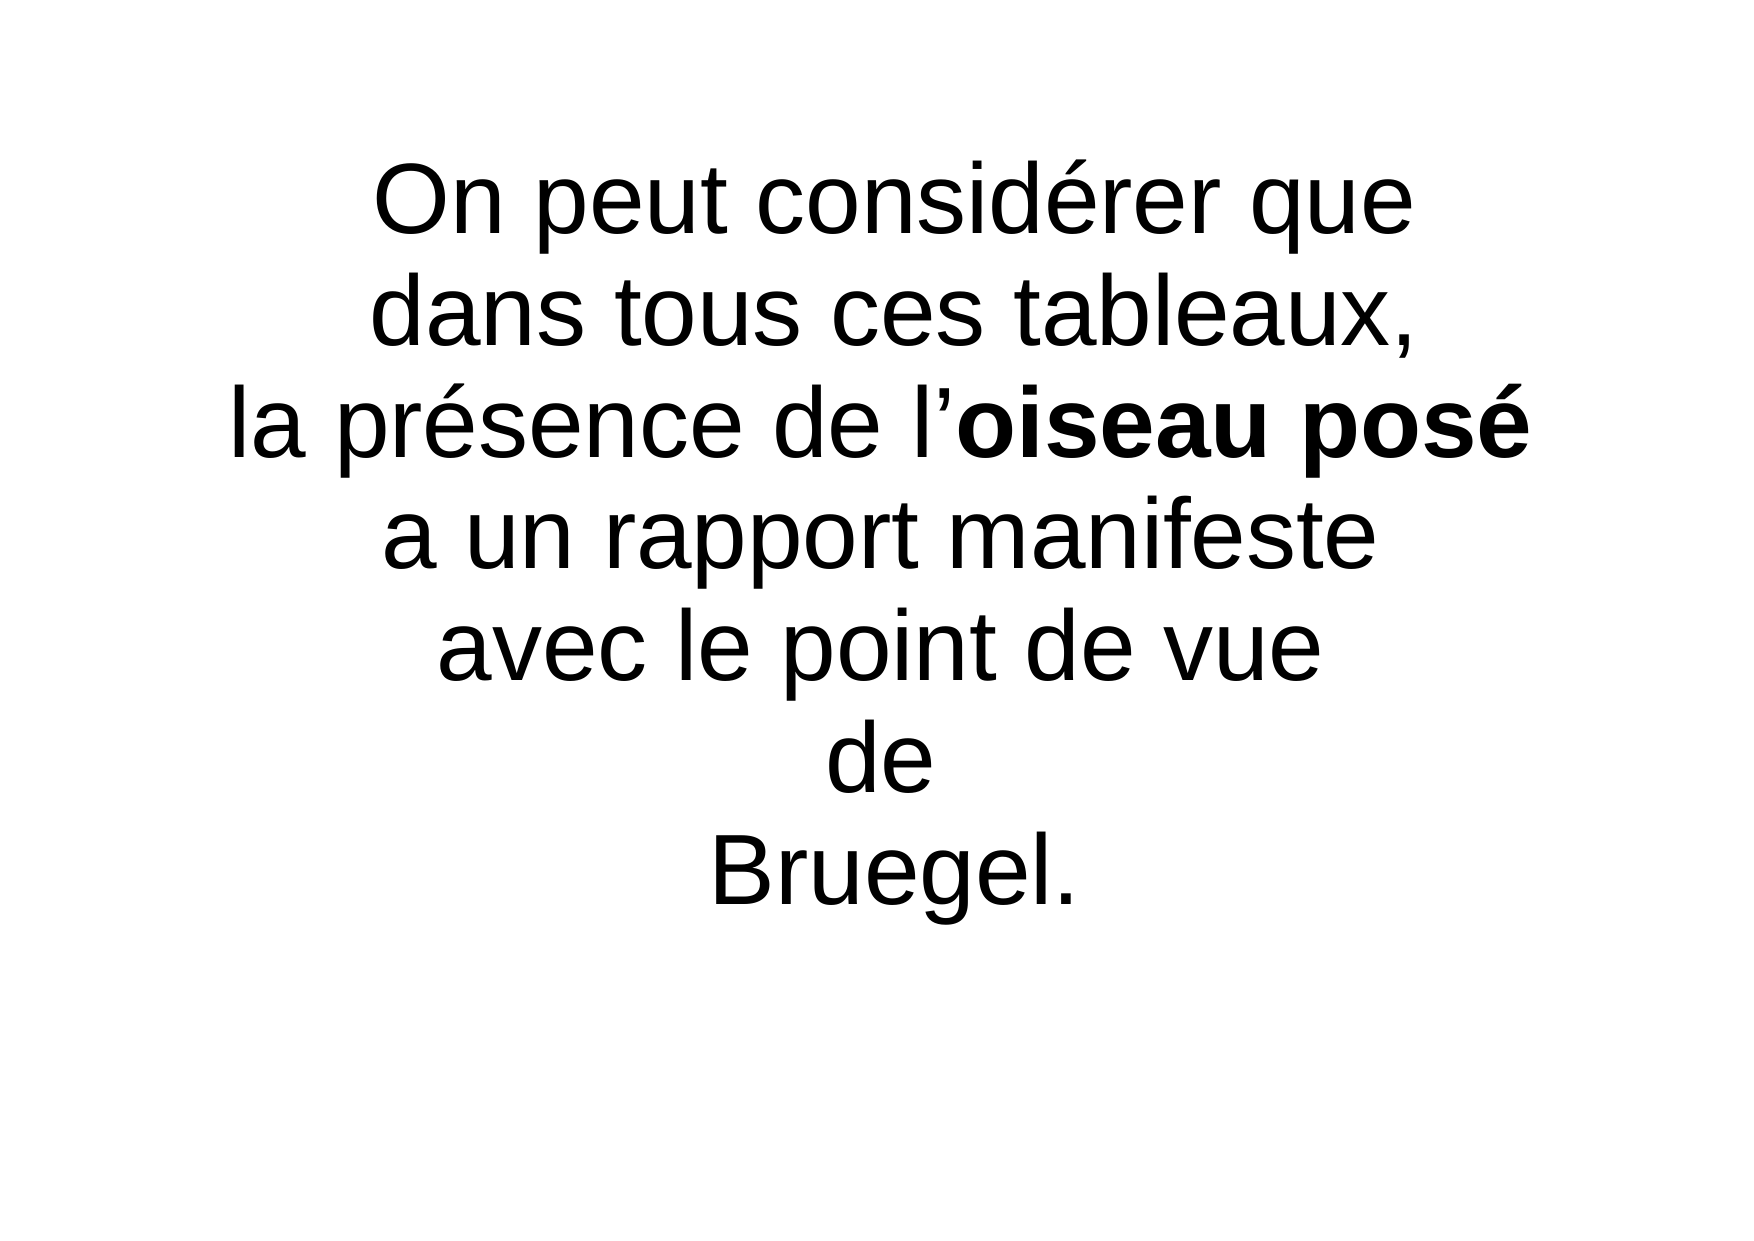

On peut considérer que
dans tous ces tableaux,
la présence de l’oiseau posé
a un rapport manifeste
avec le point de vue
de
Bruegel.